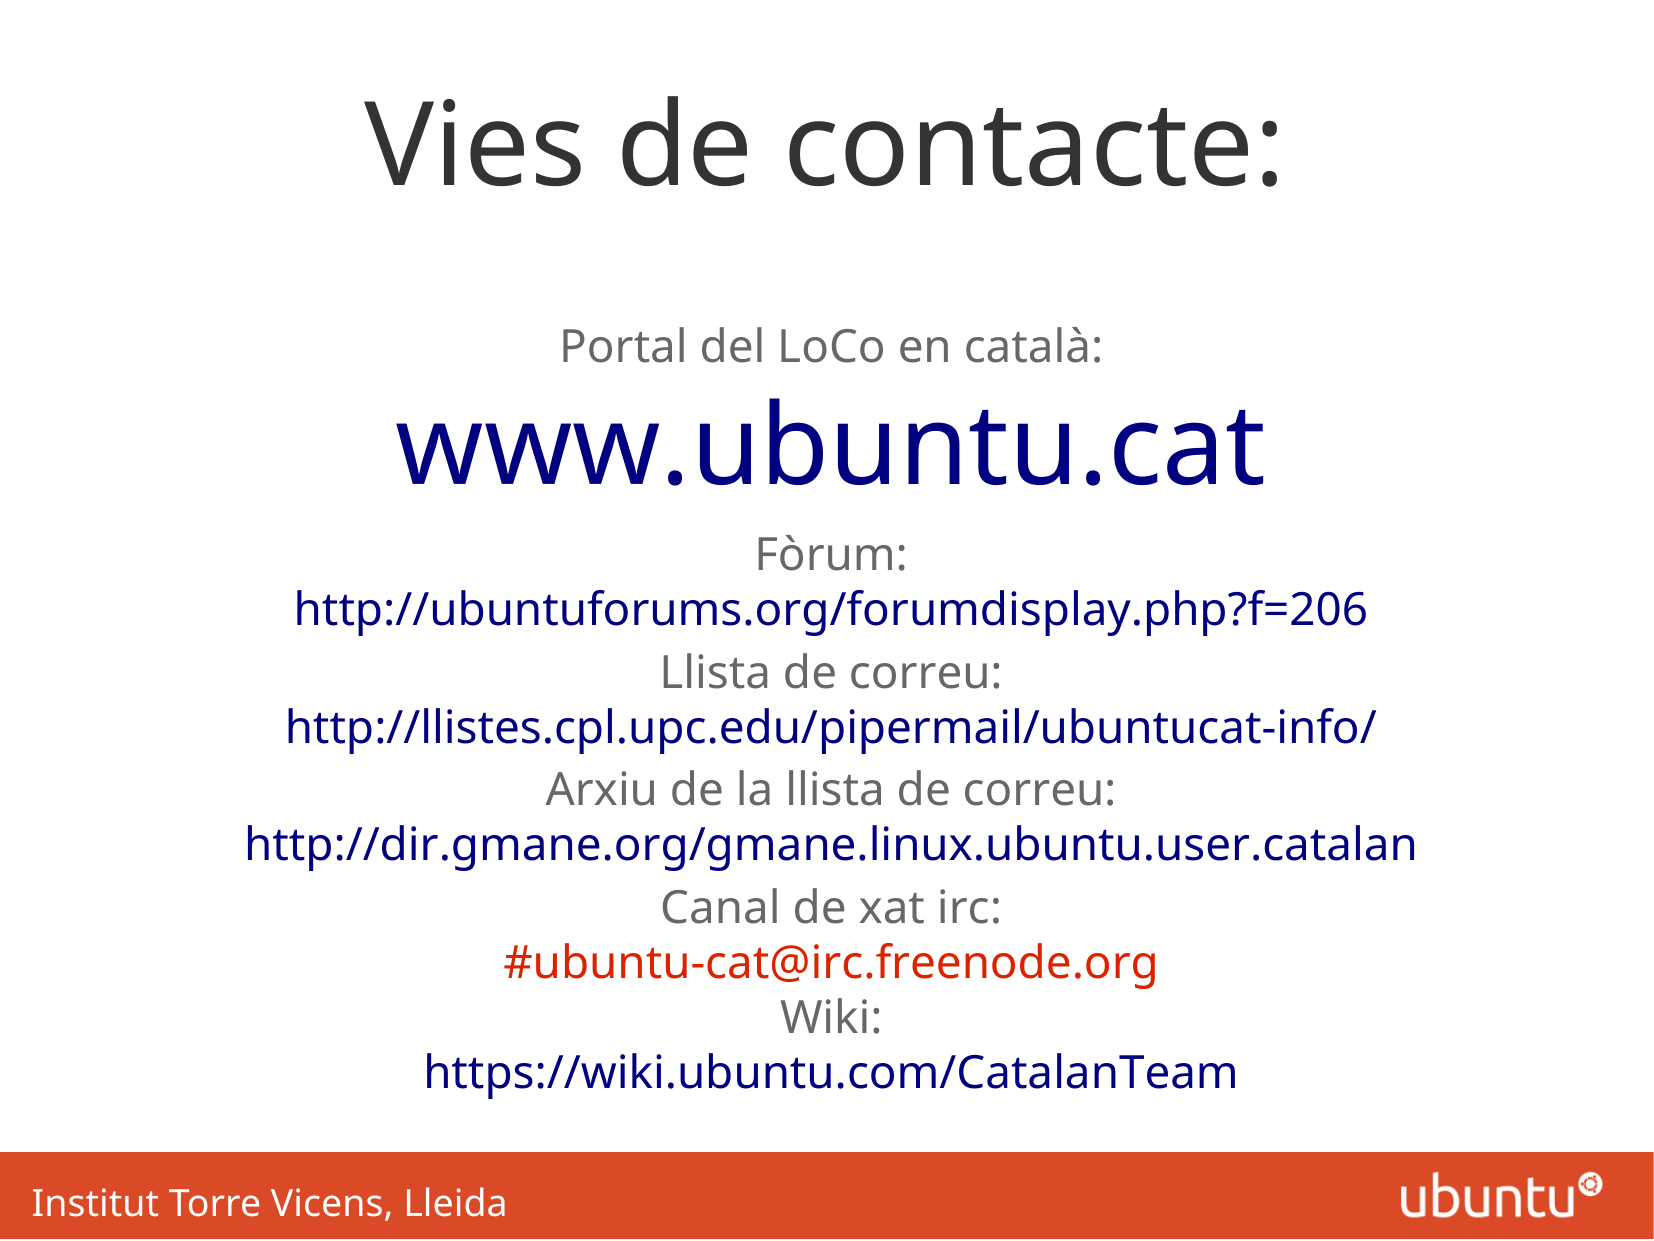

# Vies de contacte:
Portal del LoCo en català:
www.ubuntu.cat
Fòrum:
http://ubuntuforums.org/forumdisplay.php?f=206
Llista de correu:
http://llistes.cpl.upc.edu/pipermail/ubuntucat-info/
Arxiu de la llista de correu:
http://dir.gmane.org/gmane.linux.ubuntu.user.catalan
Canal de xat irc:
#ubuntu-cat@irc.freenode.org
Wiki:
https://wiki.ubuntu.com/CatalanTeam
Institut Torre Vicens, Lleida 17/05/2014